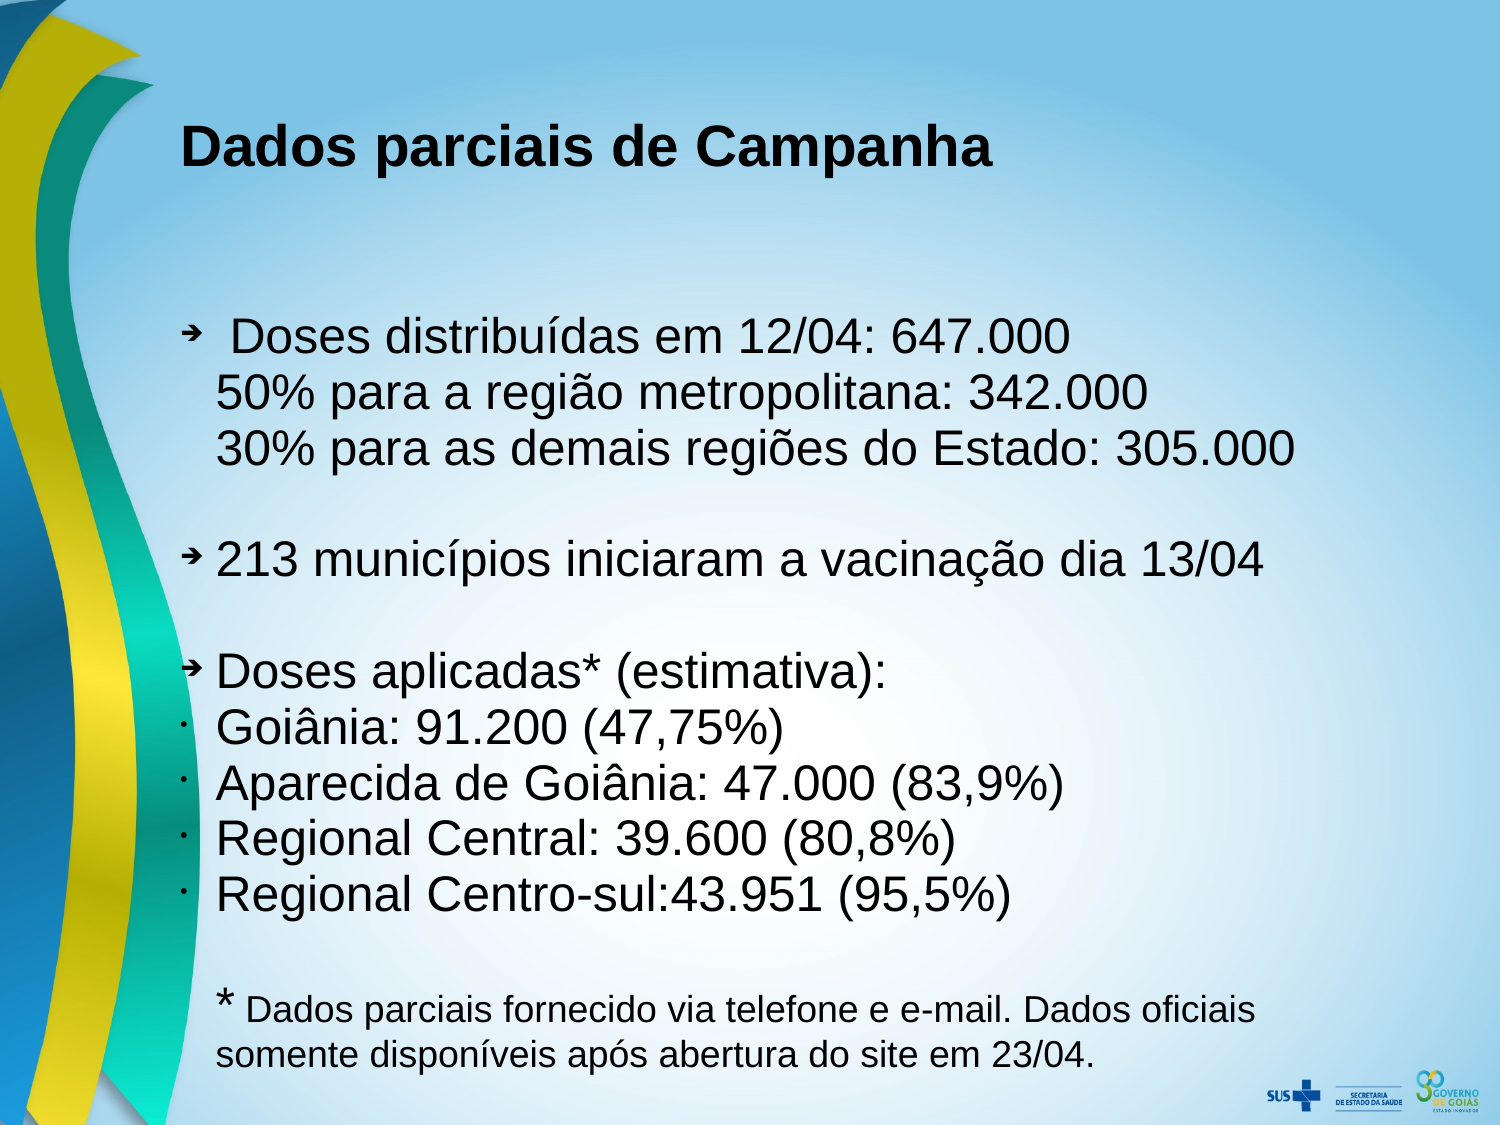

Dados parciais de Campanha
 Doses distribuídas em 12/04: 647.000
50% para a região metropolitana: 342.000
30% para as demais regiões do Estado: 305.000
213 municípios iniciaram a vacinação dia 13/04
Doses aplicadas* (estimativa):
Goiânia: 91.200 (47,75%)
Aparecida de Goiânia: 47.000 (83,9%)
Regional Central: 39.600 (80,8%)
Regional Centro-sul:43.951 (95,5%)
* Dados parciais fornecido via telefone e e-mail. Dados oficiais somente disponíveis após abertura do site em 23/04.